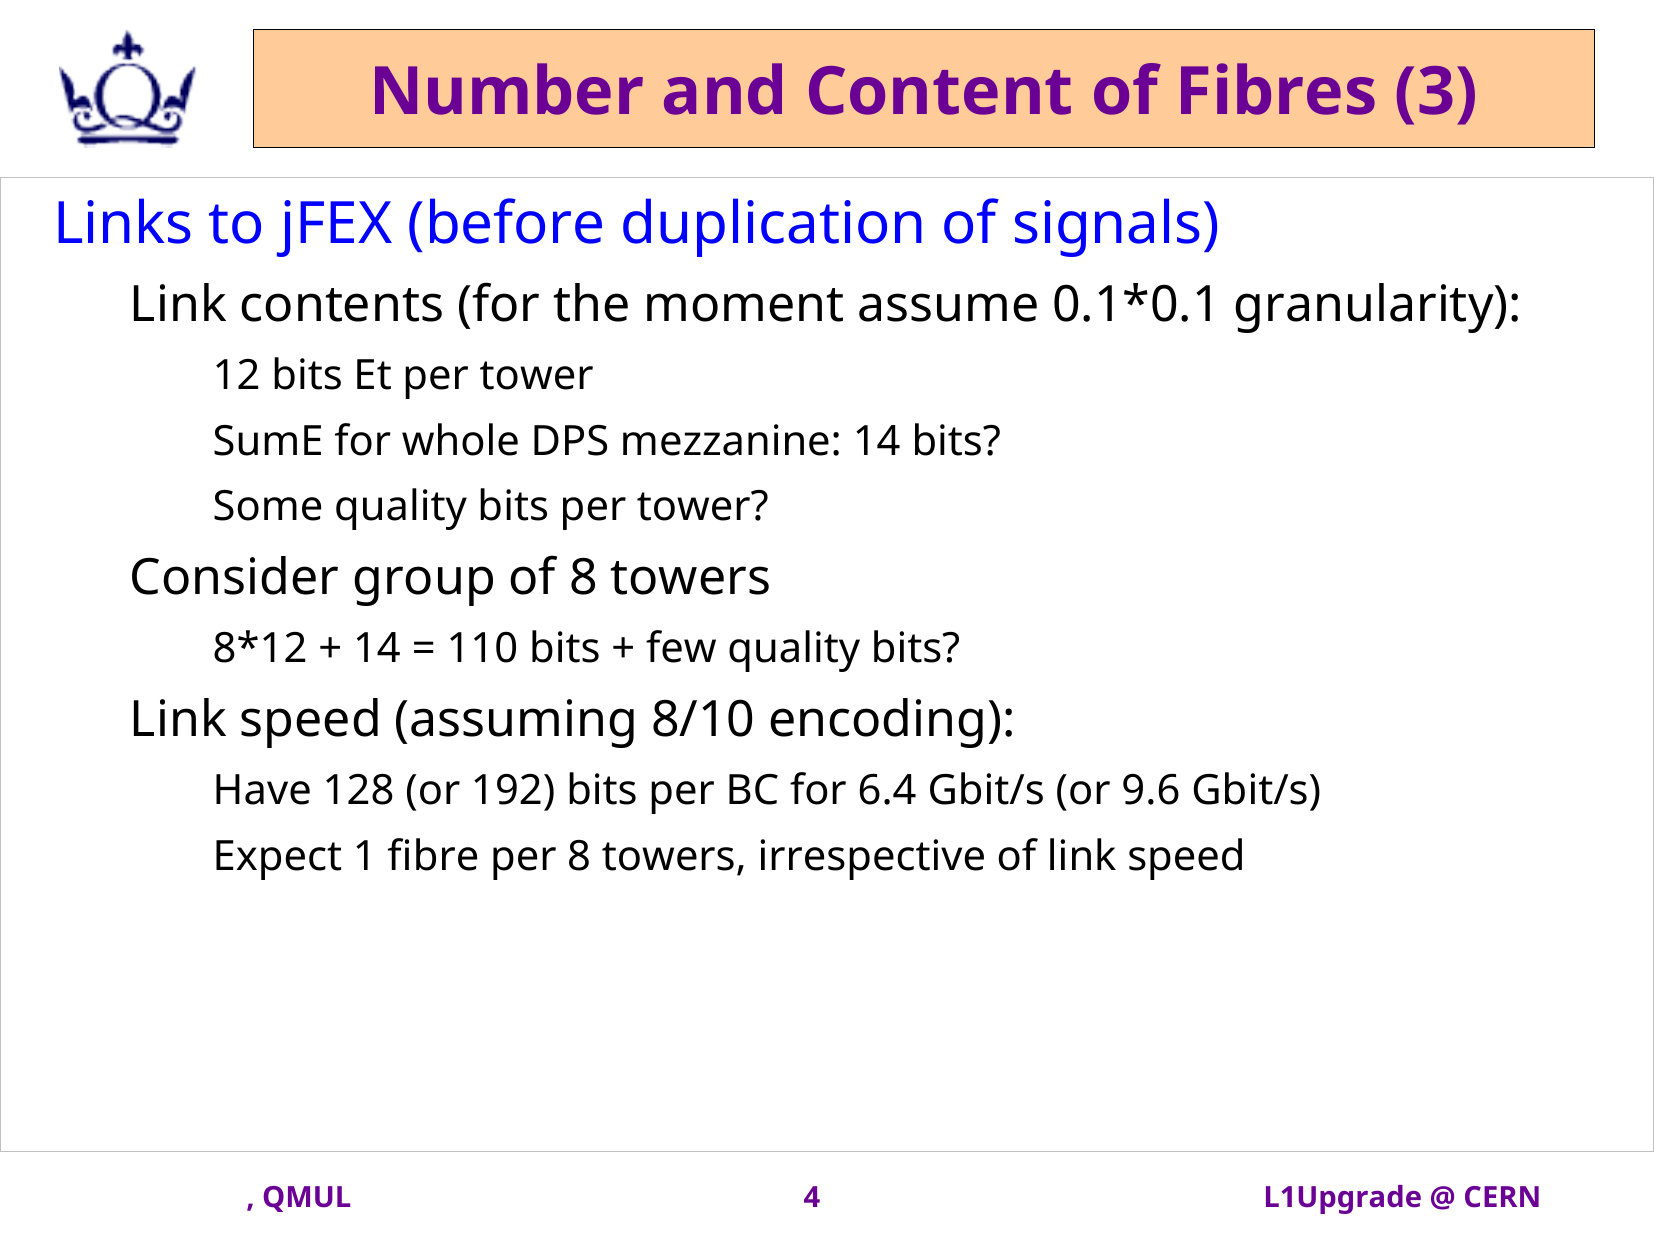

# Number and Content of Fibres (3)
Links to jFEX (before duplication of signals)
Link contents (for the moment assume 0.1*0.1 granularity):
12 bits Et per tower
SumE for whole DPS mezzanine: 14 bits?
Some quality bits per tower?
Consider group of 8 towers
8*12 + 14 = 110 bits + few quality bits?
Link speed (assuming 8/10 encoding):
Have 128 (or 192) bits per BC for 6.4 Gbit/s (or 9.6 Gbit/s)
Expect 1 fibre per 8 towers, irrespective of link speed